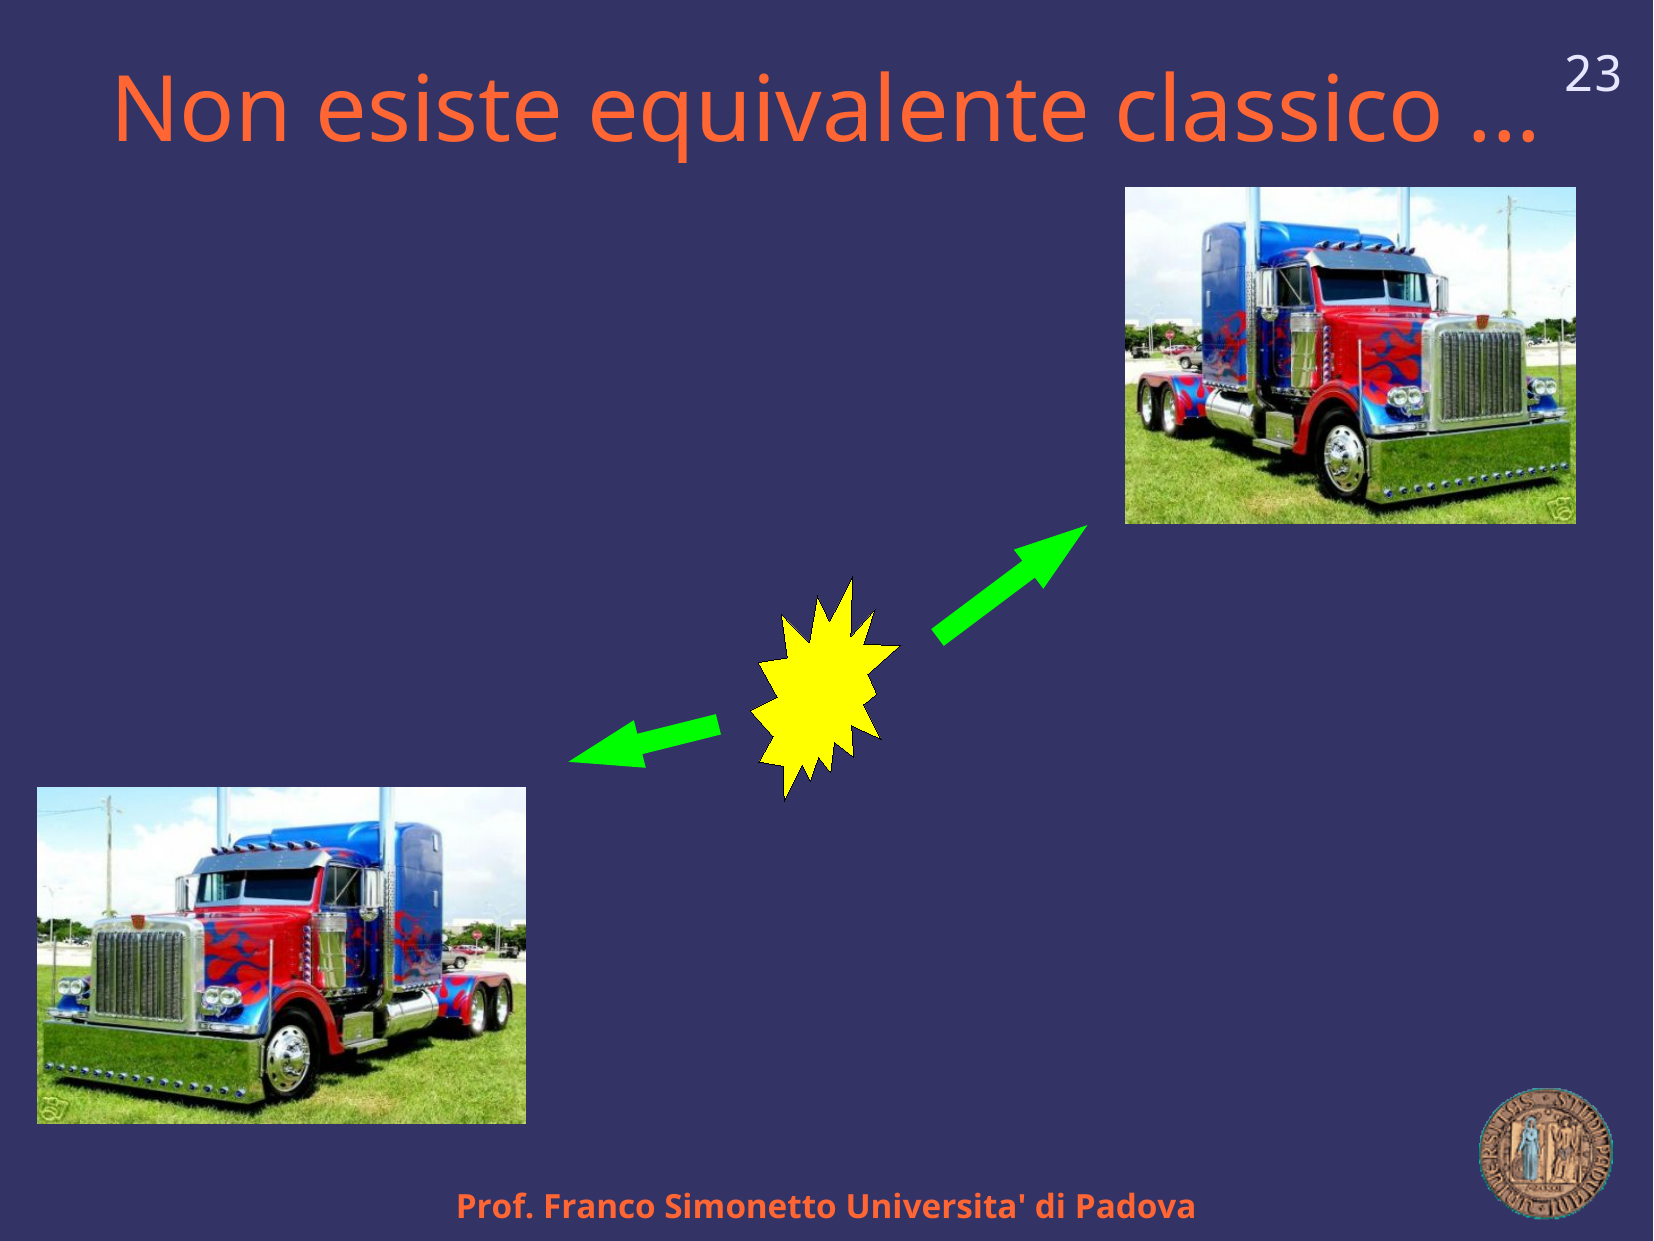

23
# Non esiste equivalente classico ...